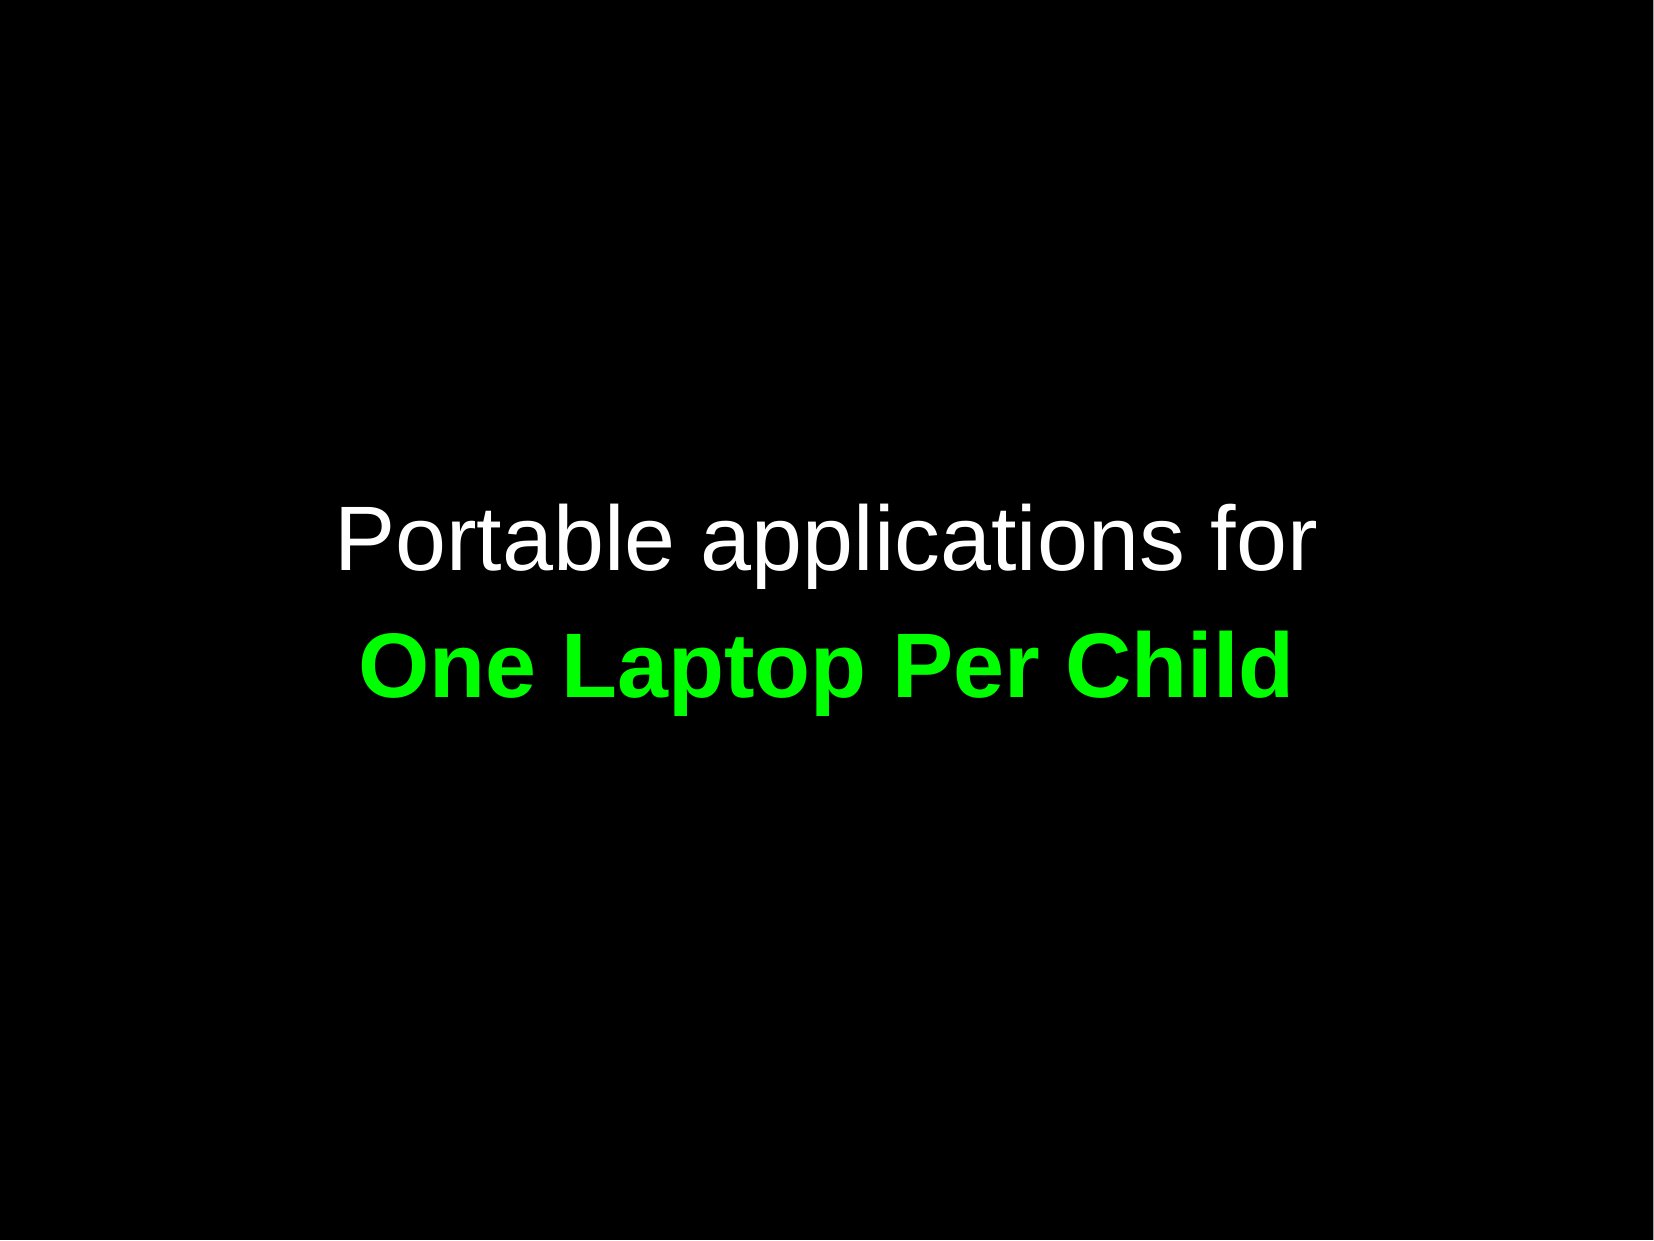

Portable applications for
One Laptop Per Child